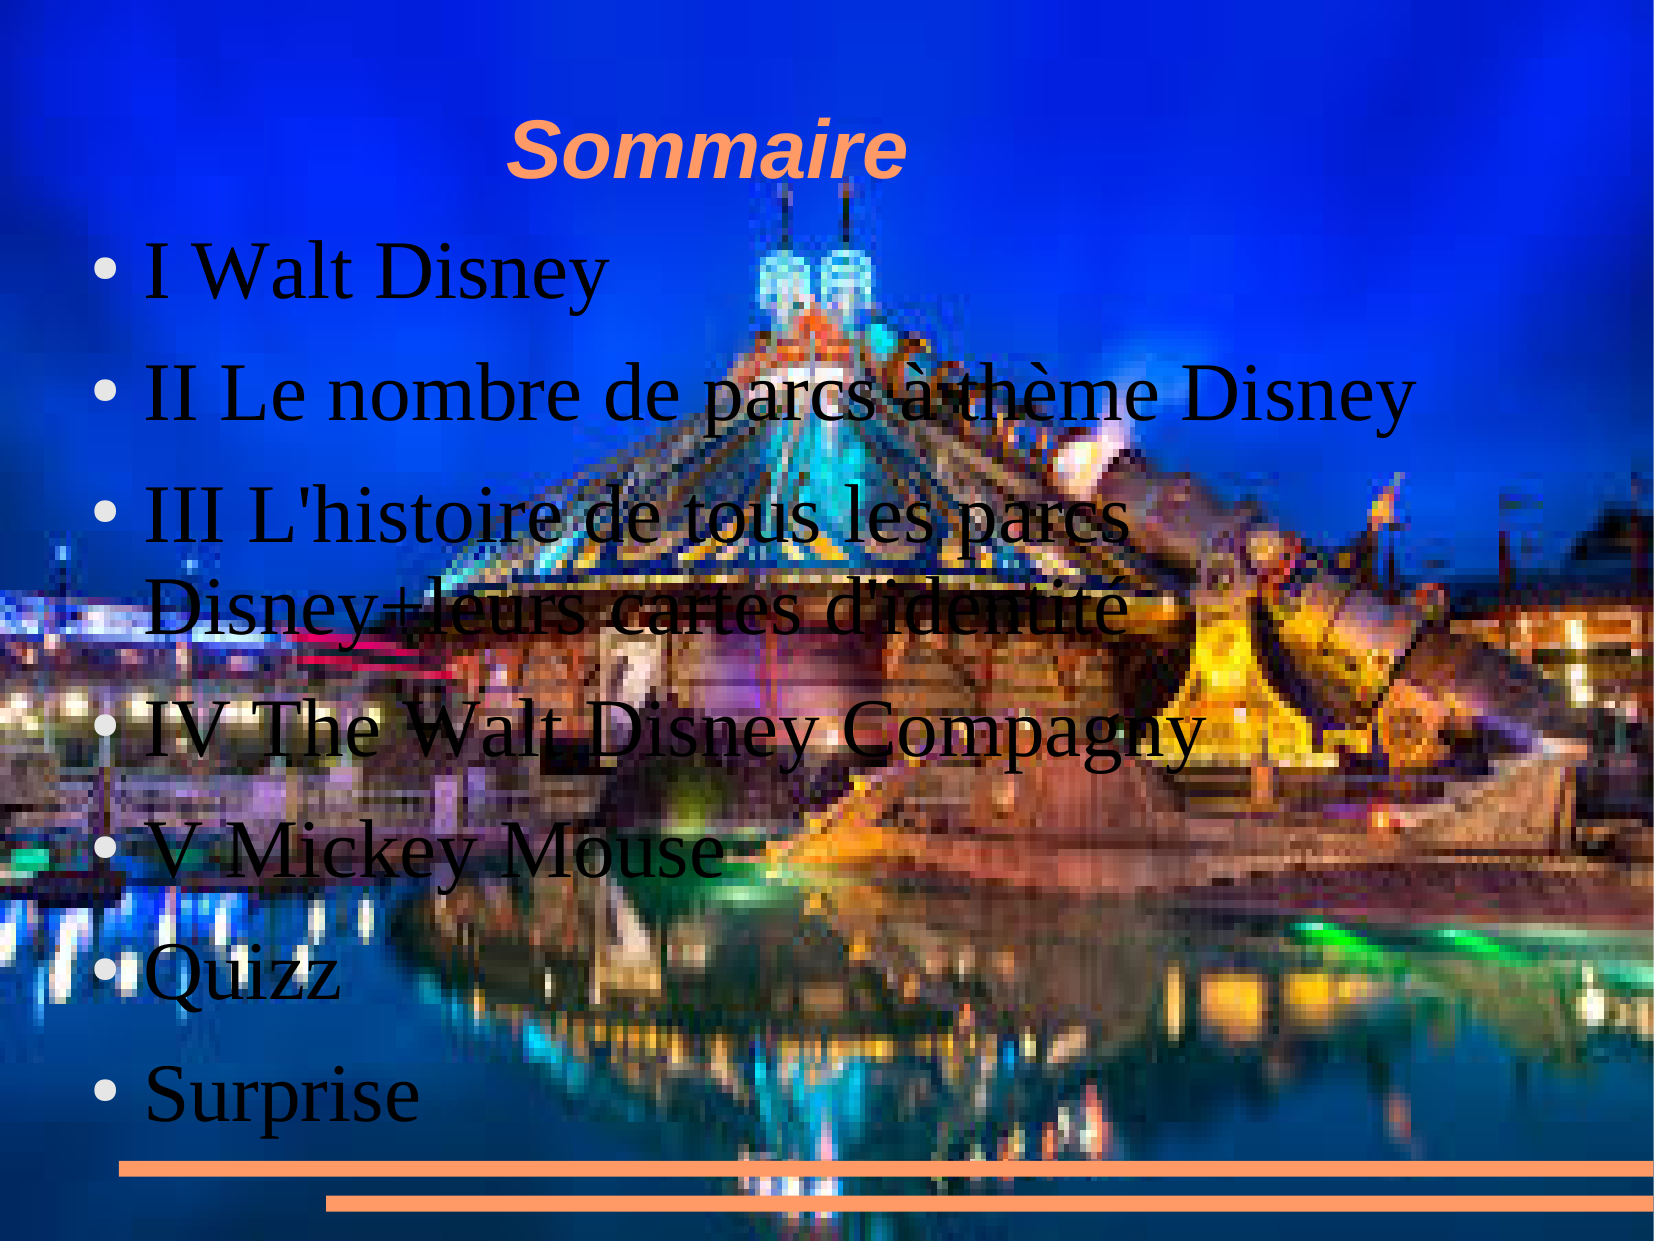

# Sommaire
I Walt Disney
II Le nombre de parcs à thème Disney
III L'histoire de tous les parcs Disney+leurs cartes d'identité
IV The Walt Disney Compagny
V Mickey Mouse
Quizz
Surprise